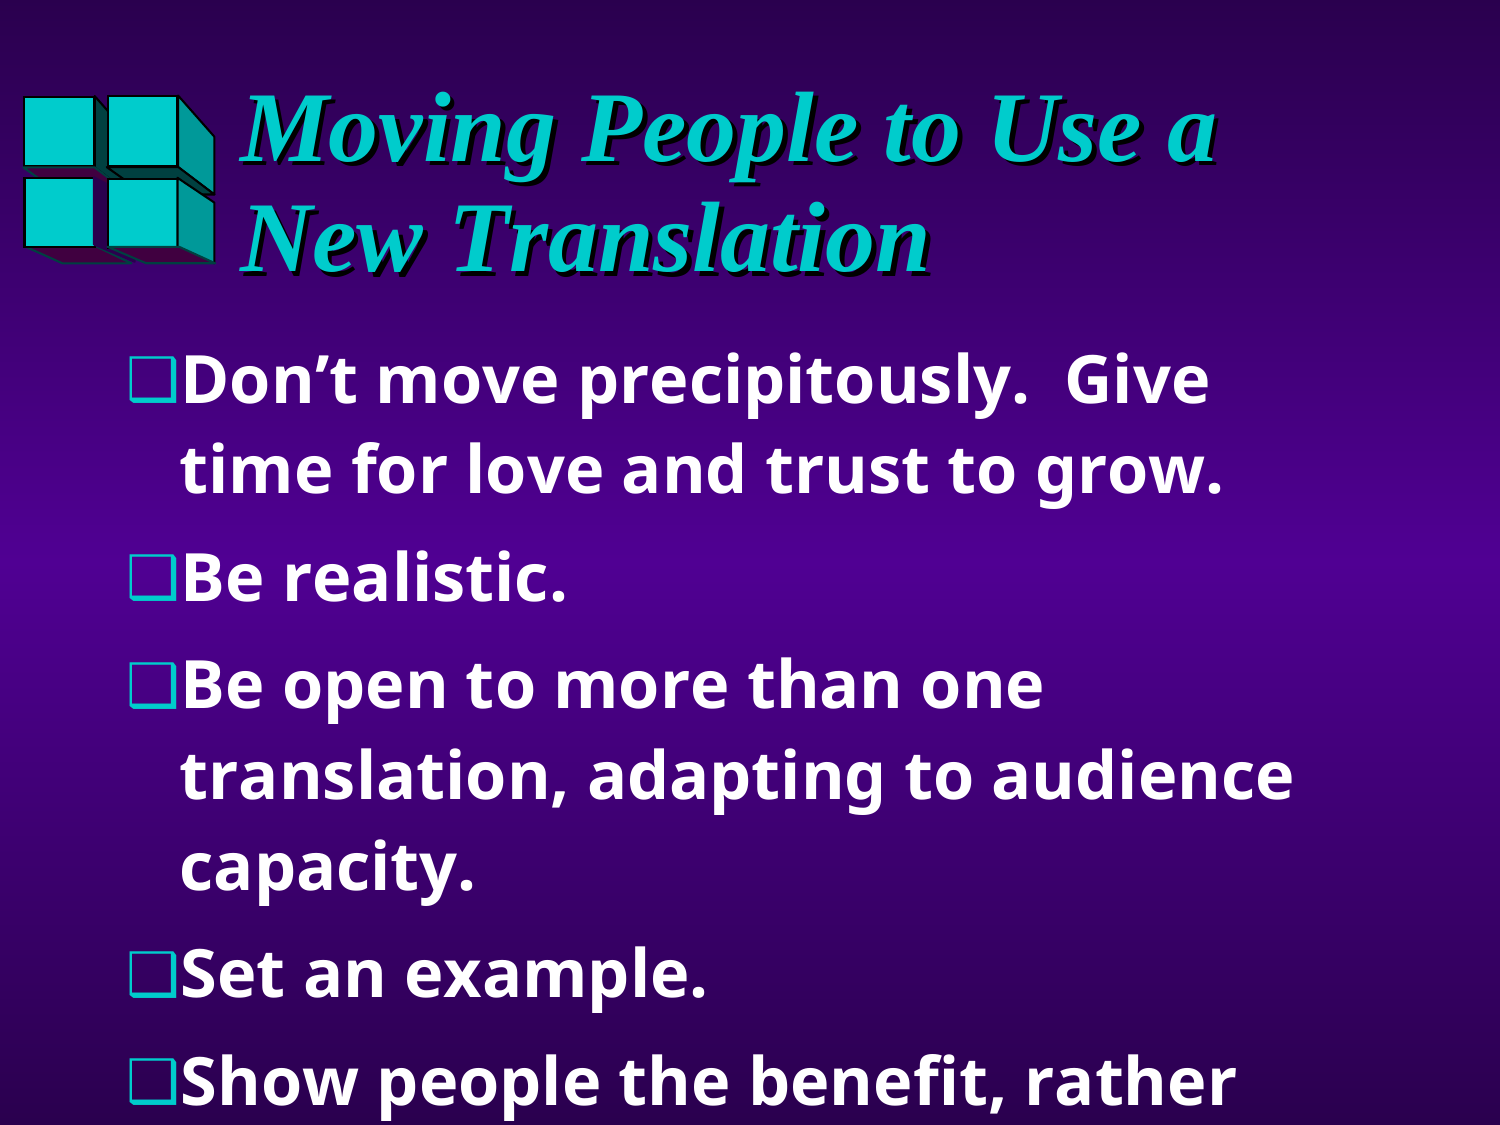

# Moving People to Use a New Translation
Don’t move precipitously. Give time for love and trust to grow.
Be realistic.
Be open to more than one translation, adapting to audience capacity.
Set an example.
Show people the benefit, rather than demanding submission.